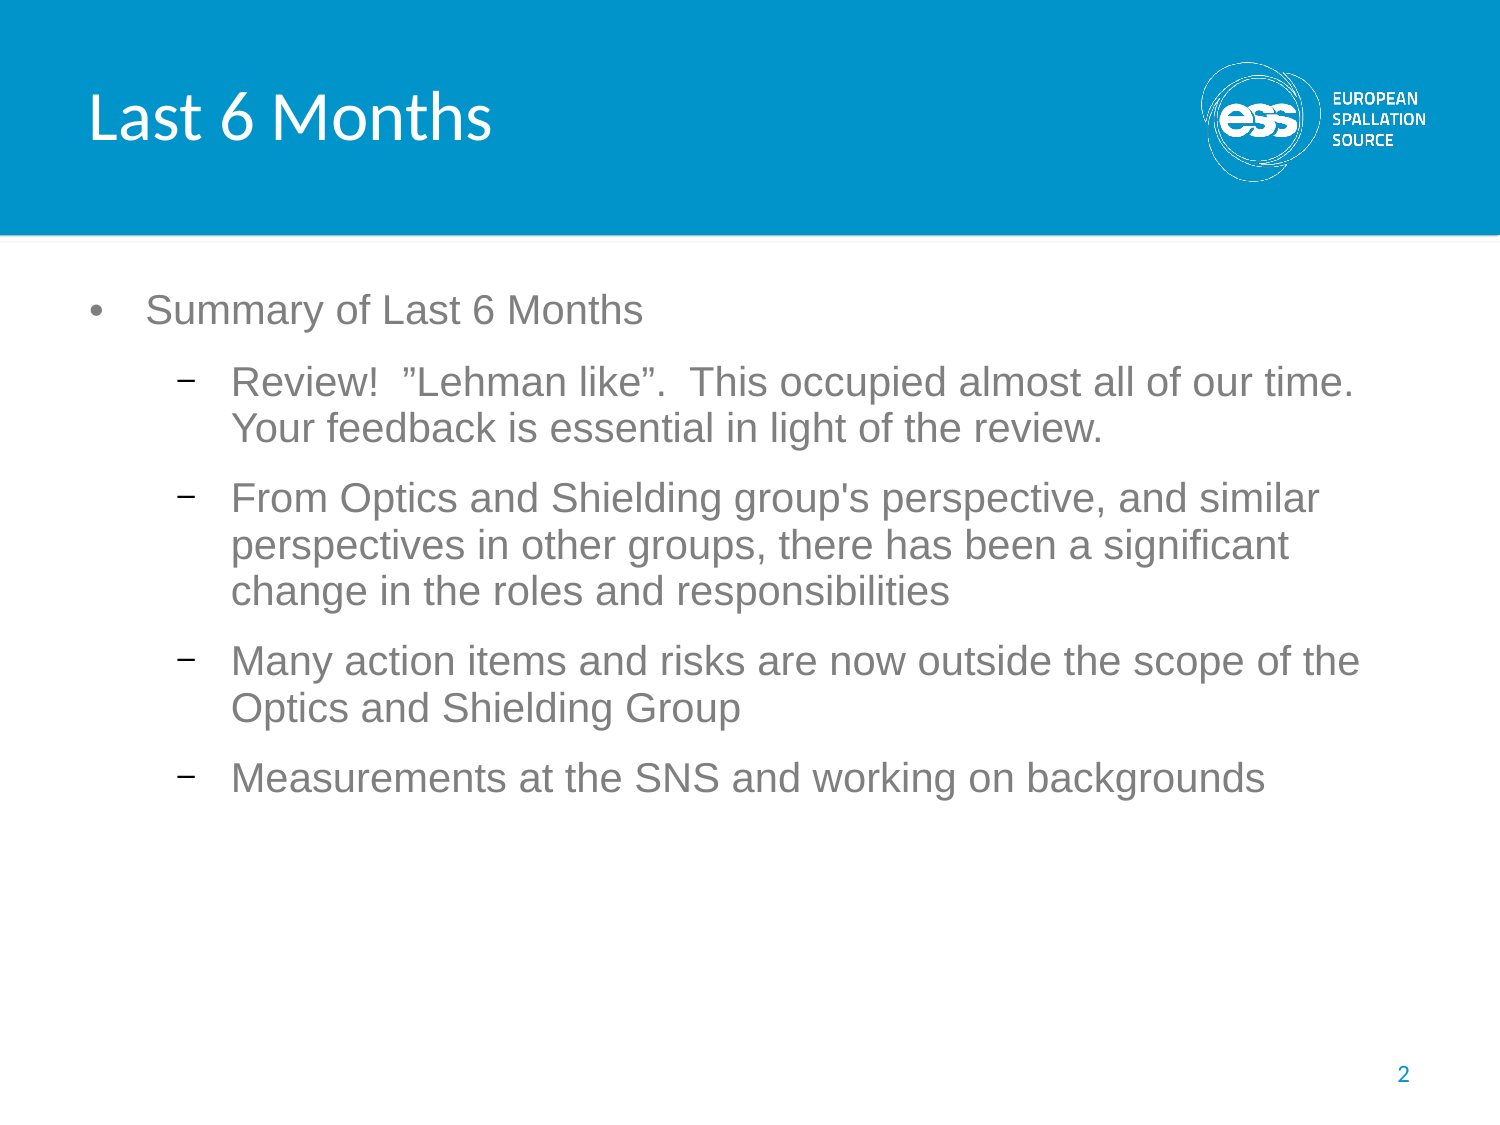

# Last 6 Months
Summary of Last 6 Months
Review! ”Lehman like”. This occupied almost all of our time. Your feedback is essential in light of the review.
From Optics and Shielding group's perspective, and similar perspectives in other groups, there has been a significant change in the roles and responsibilities
Many action items and risks are now outside the scope of the Optics and Shielding Group
Measurements at the SNS and working on backgrounds
2